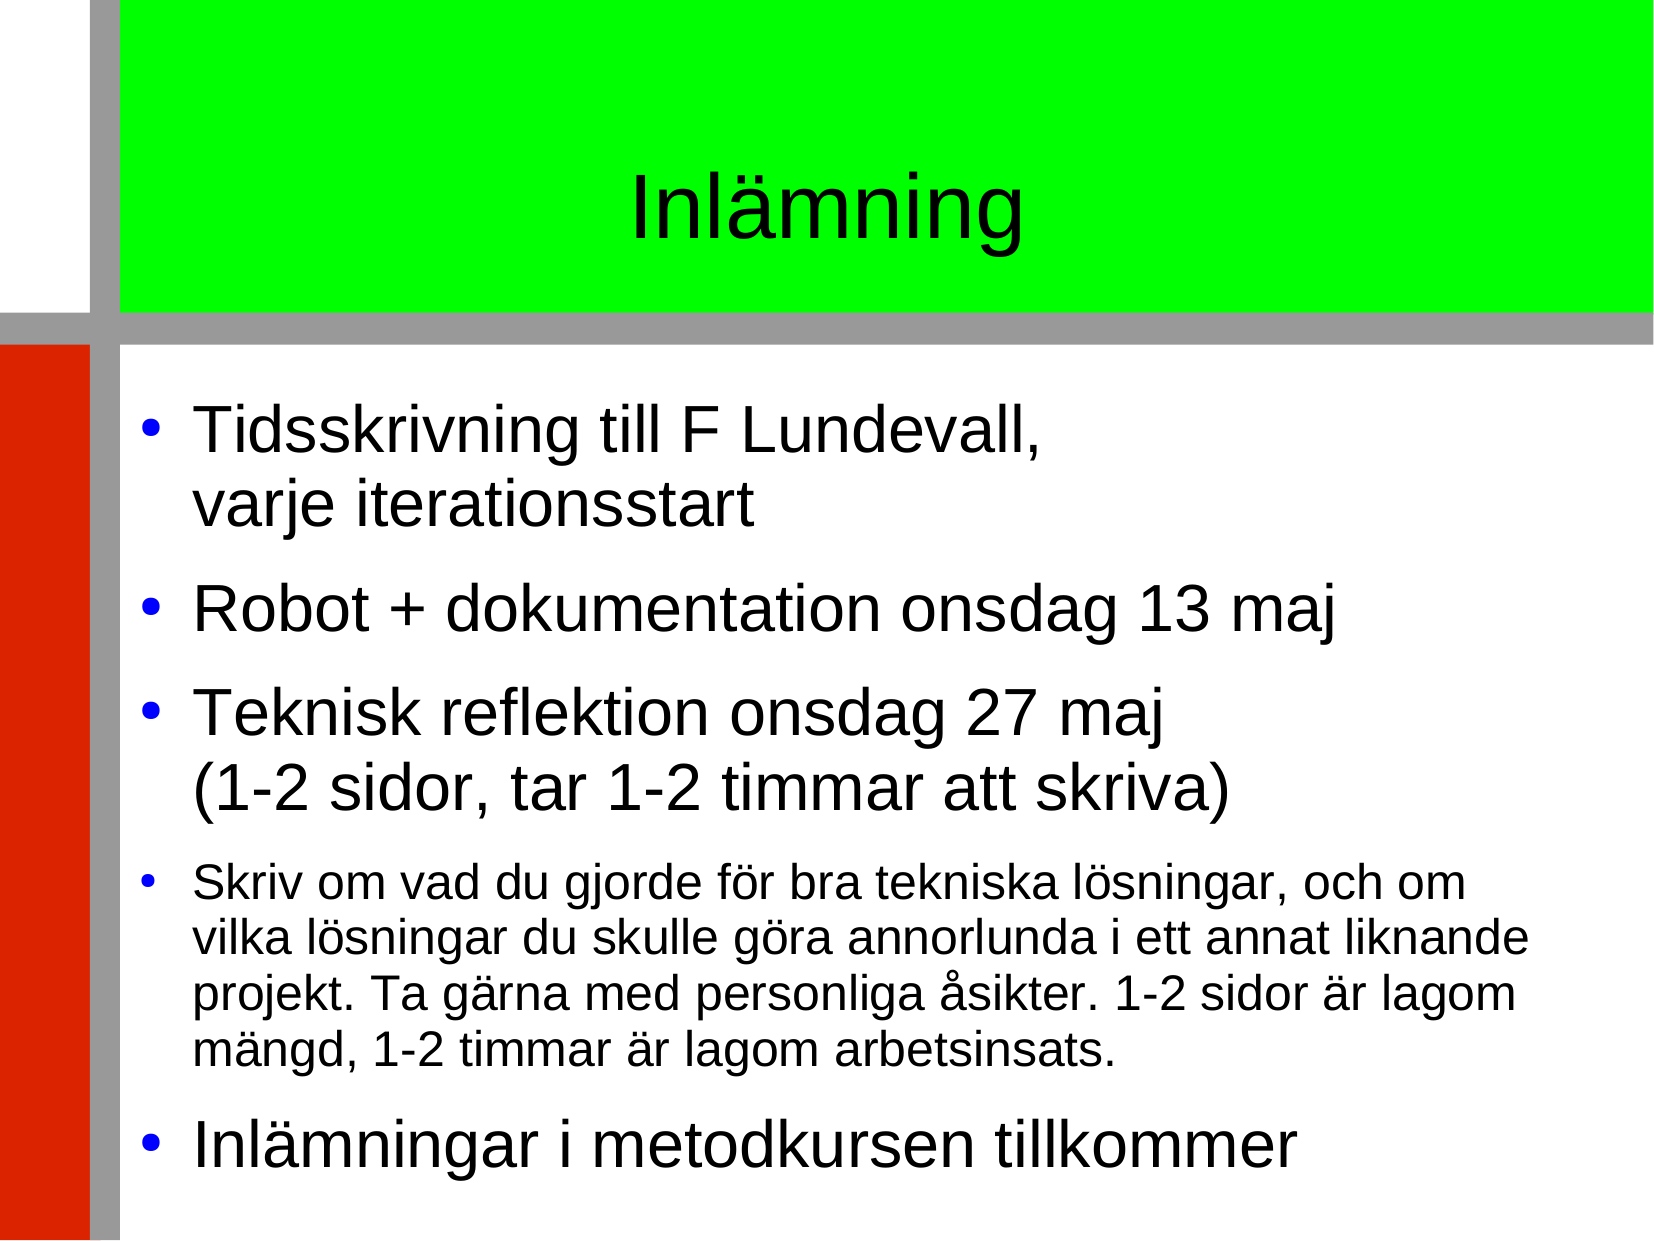

# Inlämning
Tidsskrivning till F Lundevall,
varje iterationsstart
Robot + dokumentation onsdag 13 maj
Teknisk reflektion onsdag 27 maj
(1-2 sidor, tar 1-2 timmar att skriva)
Skriv om vad du gjorde för bra tekniska lösningar, och om vilka lösningar du skulle göra annorlunda i ett annat liknande projekt. Ta gärna med personliga åsikter. 1-2 sidor är lagom mängd, 1-2 timmar är lagom arbetsinsats.
Inlämningar i metodkursen tillkommer